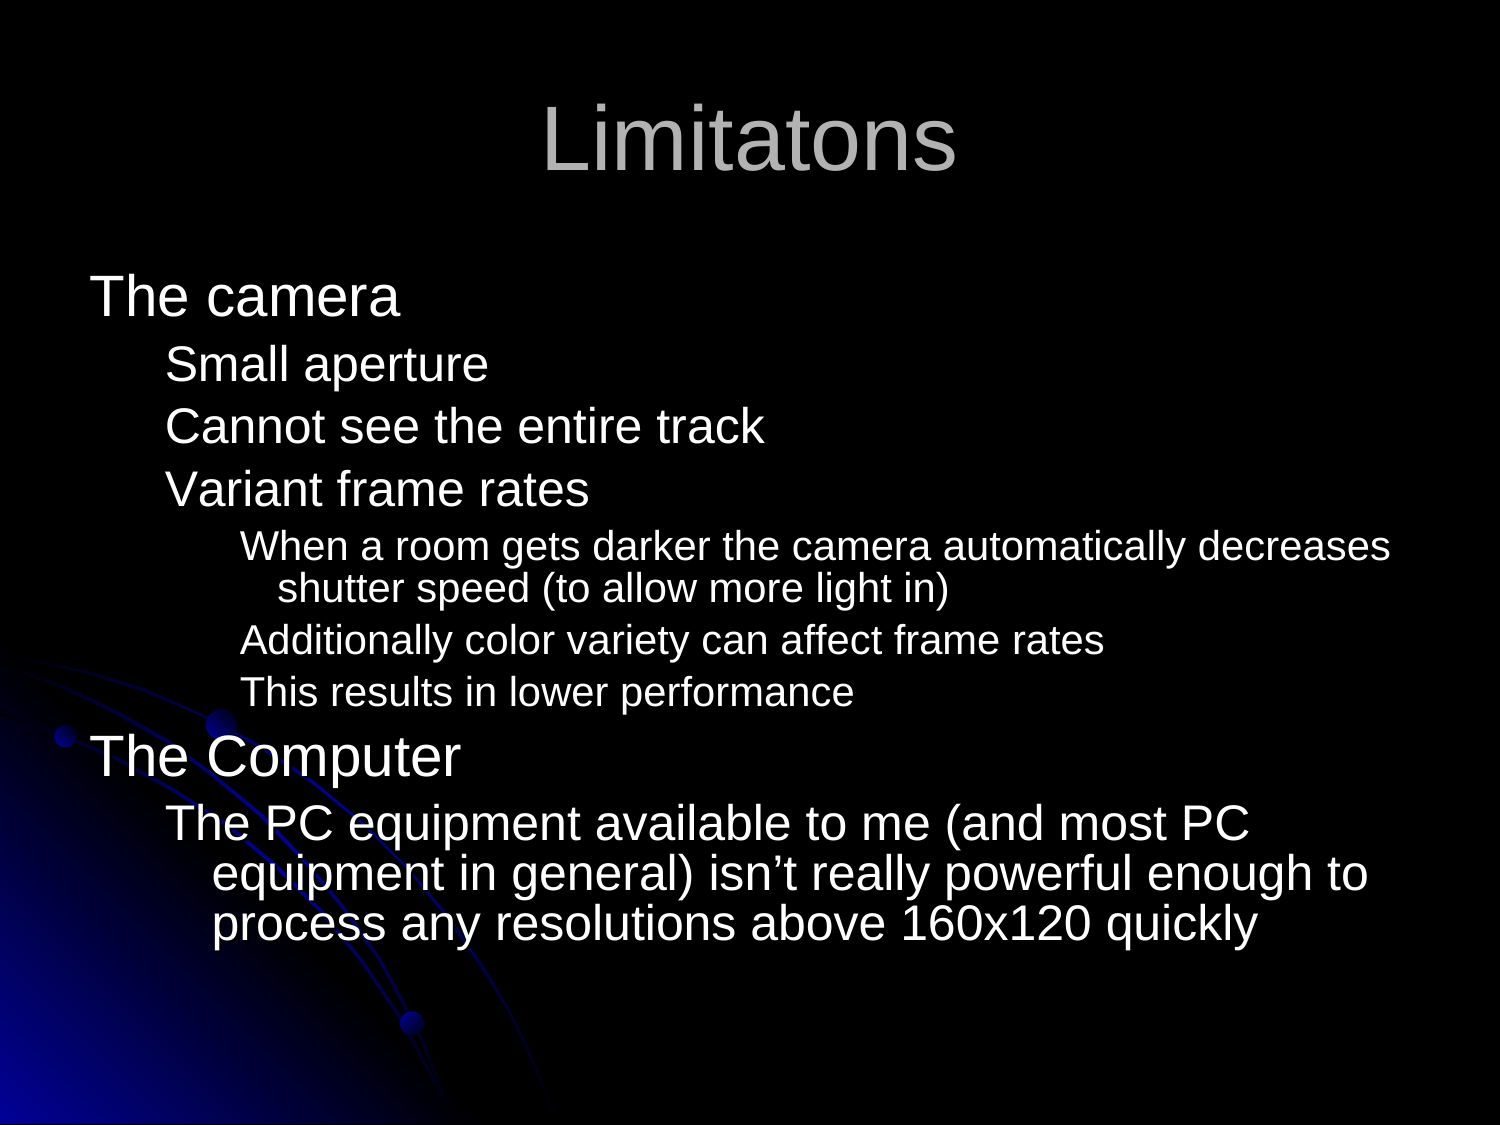

# Limitatons
The camera
Small aperture
Cannot see the entire track
Variant frame rates
When a room gets darker the camera automatically decreases shutter speed (to allow more light in)
Additionally color variety can affect frame rates
This results in lower performance
The Computer
The PC equipment available to me (and most PC equipment in general) isn’t really powerful enough to process any resolutions above 160x120 quickly